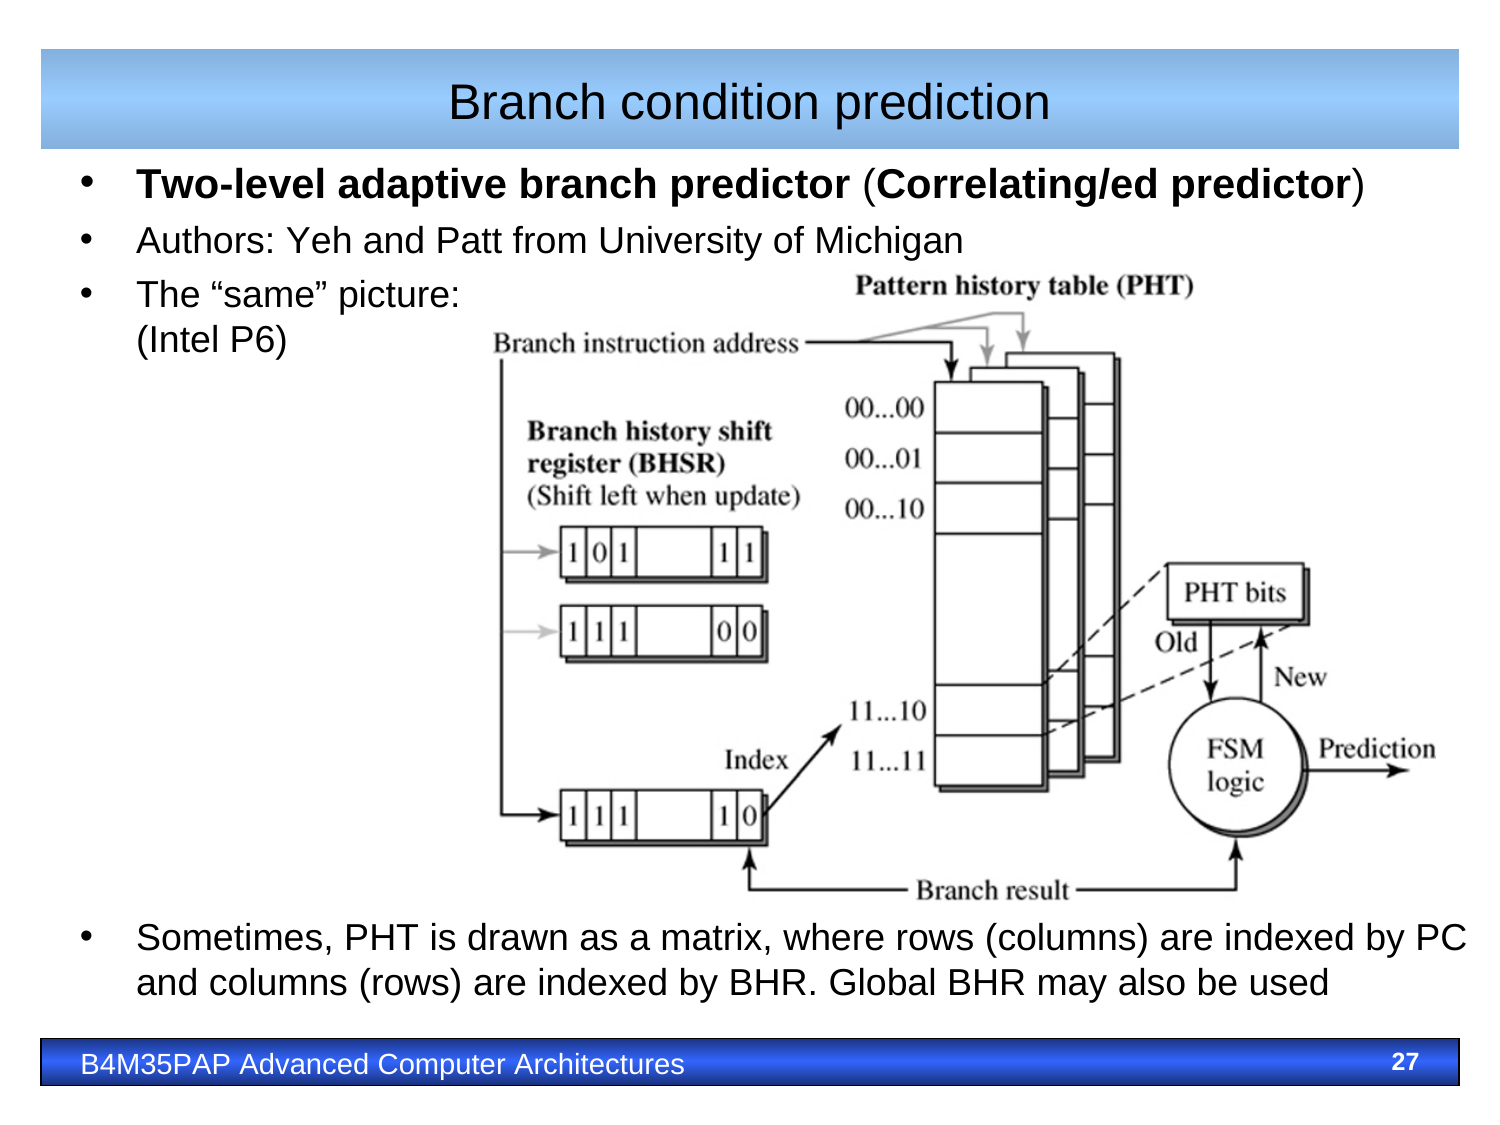

Branch condition prediction
# Two-level adaptive branch predictor (Correlating/ed predictor)
Authors: Yeh and Patt from University of Michigan
The “same” picture:
(Intel P6)
Sometimes, PHT is drawn as a matrix, where rows (columns) are indexed by PC and columns (rows) are indexed by BHR. Global BHR may also be used